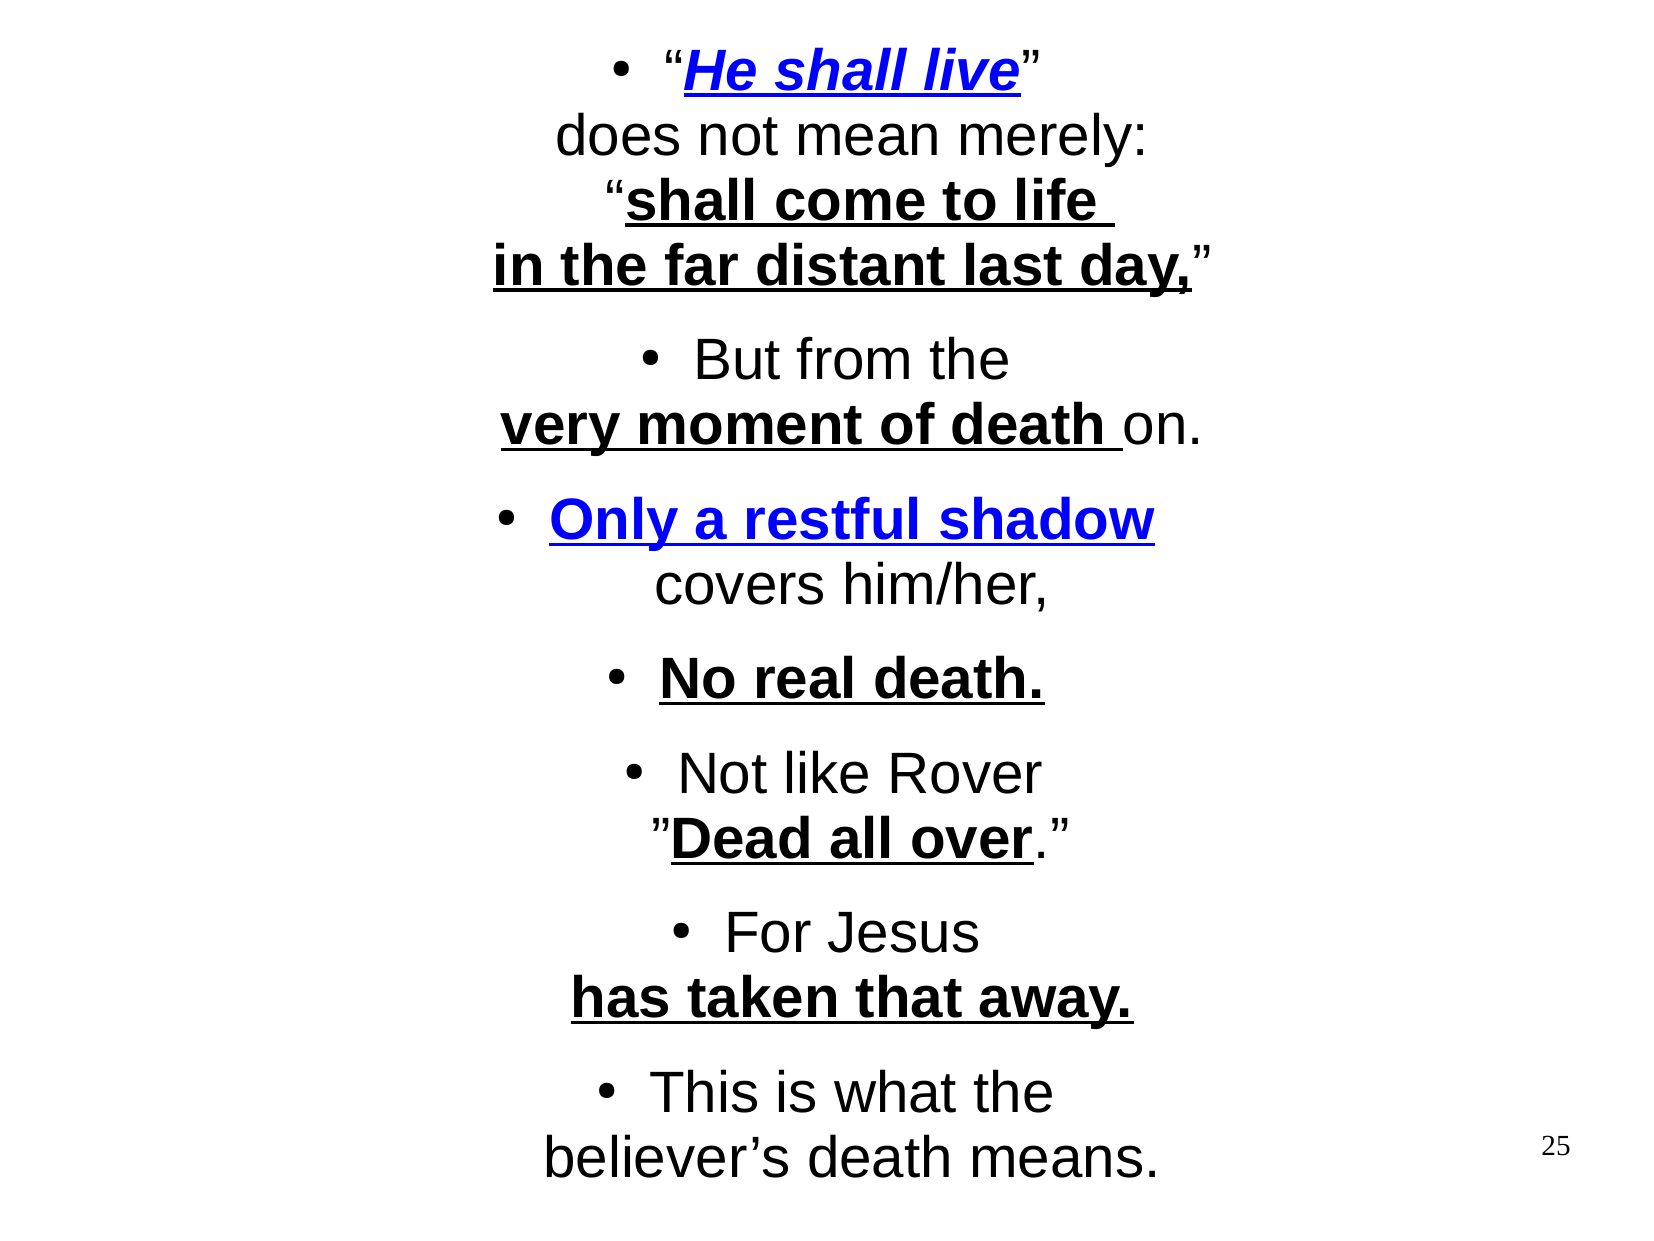

# “He shall live” does not mean merely: “shall come to life in the far distant last day,”
But from the
very moment of death on.
Only a restful shadow
covers him/her,
No real death.
Not like Rover
”Dead all over.”
For Jesus
has taken that away.
This is what the
believer’s death means.
25